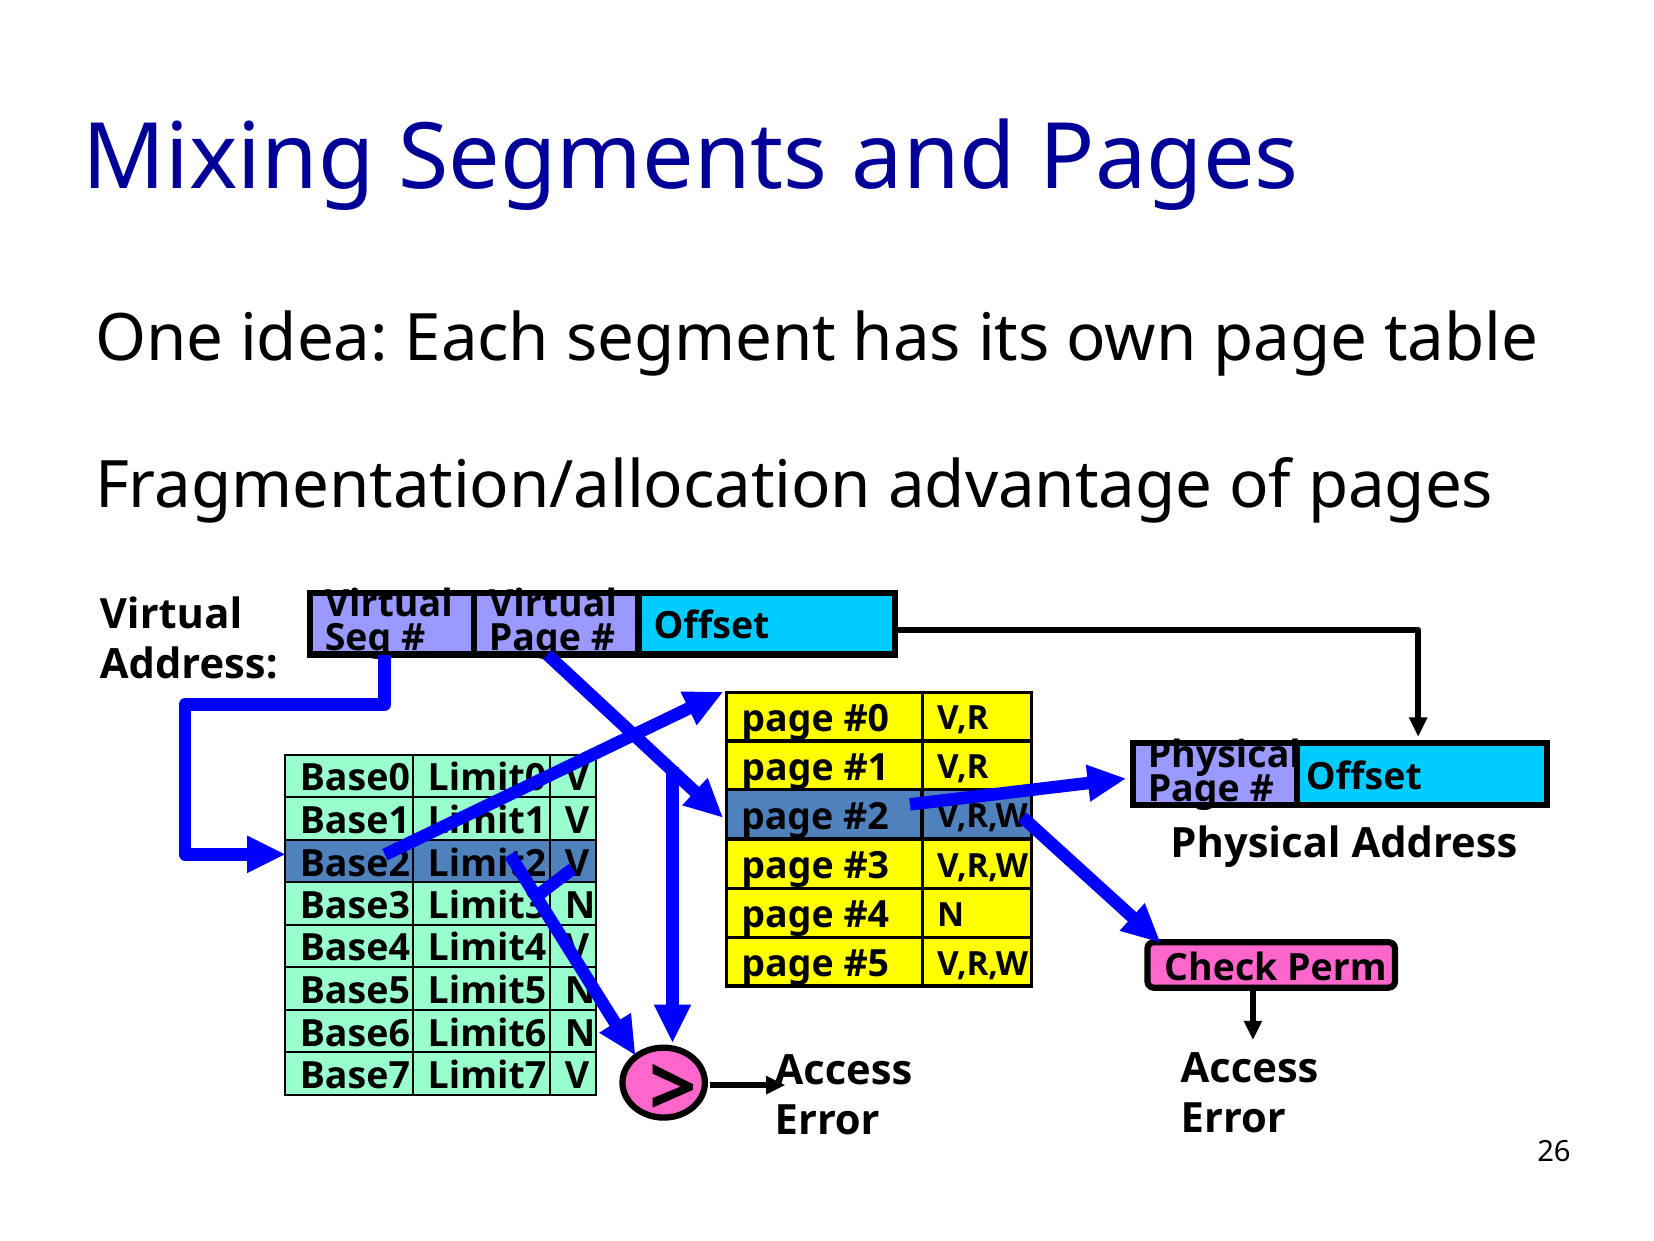

# Mixing Segments and Pages
One idea: Each segment has its own page table
Fragmentation/allocation advantage of pages
Virtual
Address:
Virtual
Seg #
Virtual
Page #
Offset
page #0
V,R
page #1
V,R
Physical
Page #
Offset
Base0
Limit0
V
page #2
V,R,W
page #2
V,R,W
Base1
Limit1
V
Physical Address
page #3
V,R,W
Base2
Limit2
V
Base2
Limit2
V
Base3
Limit3
N
page #4
N
Base4
Limit4
V
page #5
V,R,W
Check Perm
Base5
Limit5
N
Base6
Limit6
N
Access
Error
Access
Error
>
Base7
Limit7
V
26